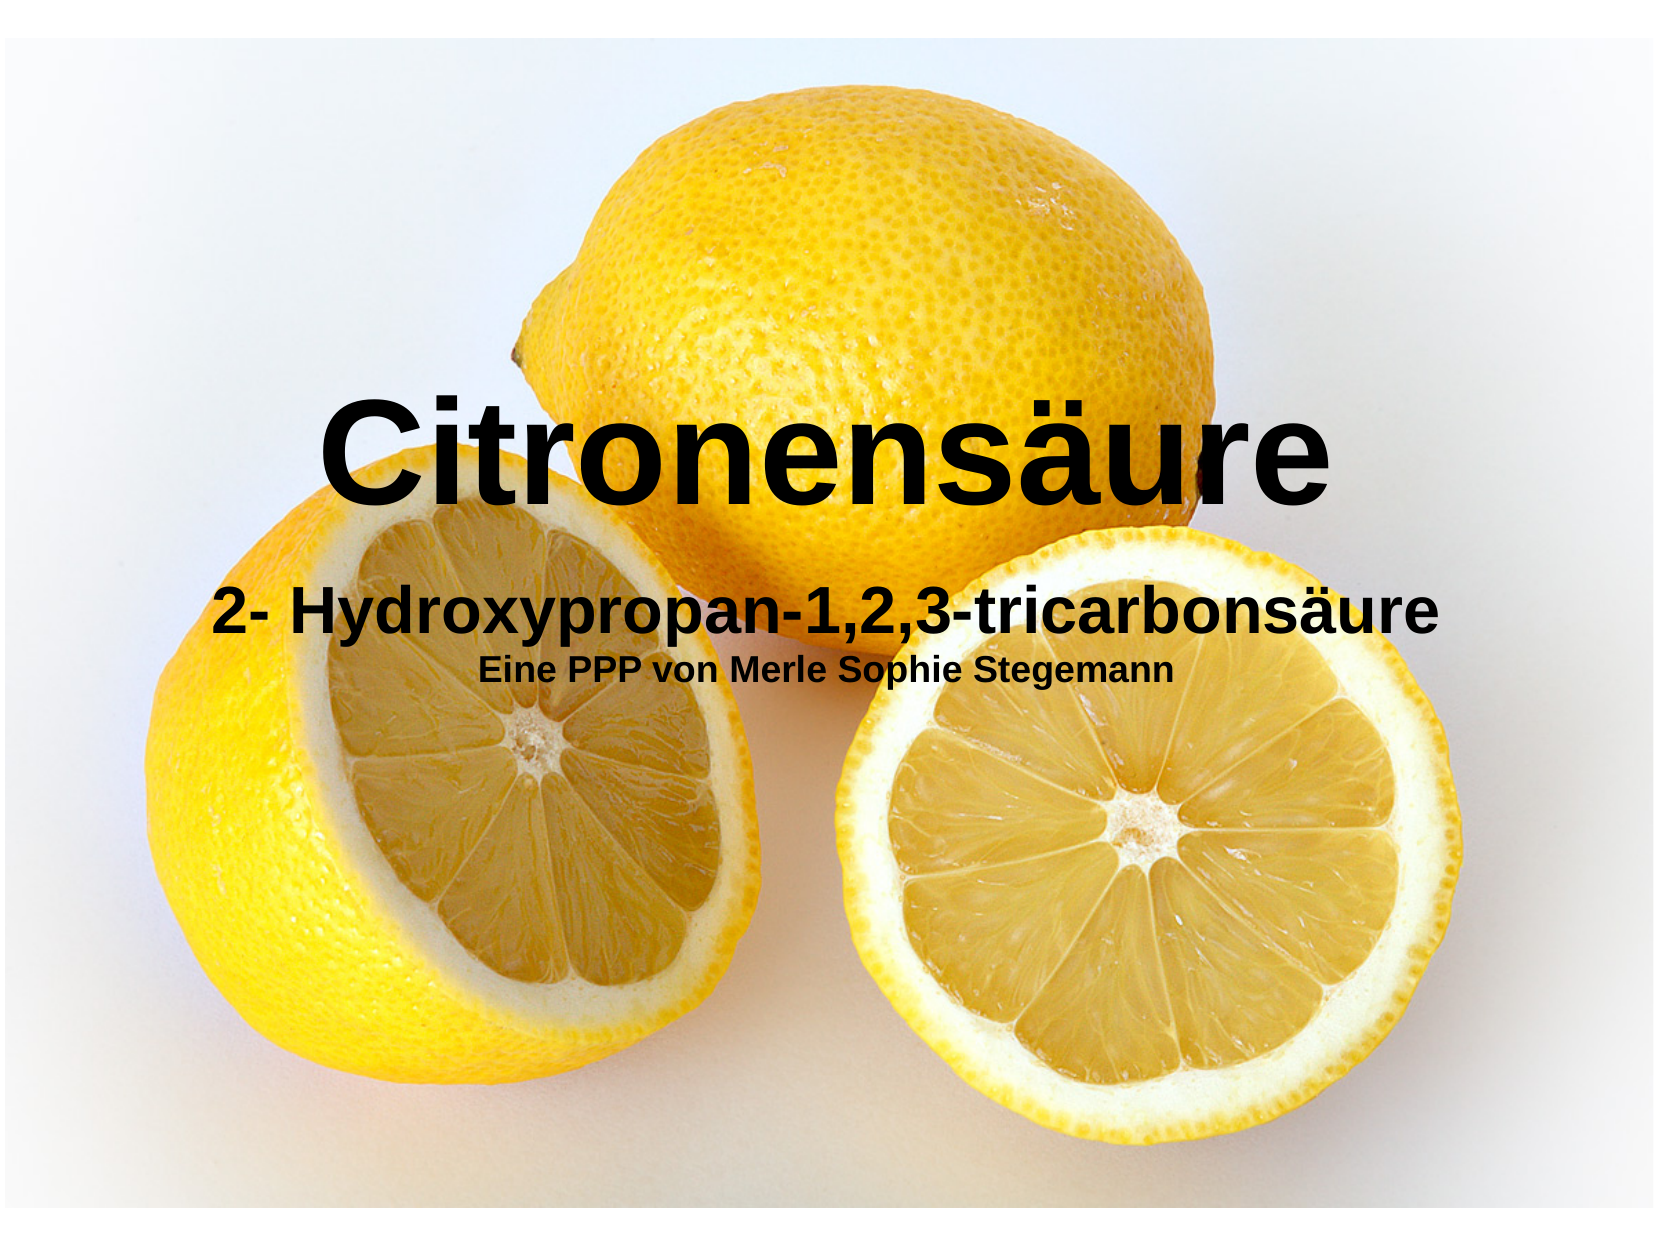

# Citronensäure
2- Hydroxypropan-1,2,3-tricarbonsäure
Eine PPP von Merle Sophie Stegemann